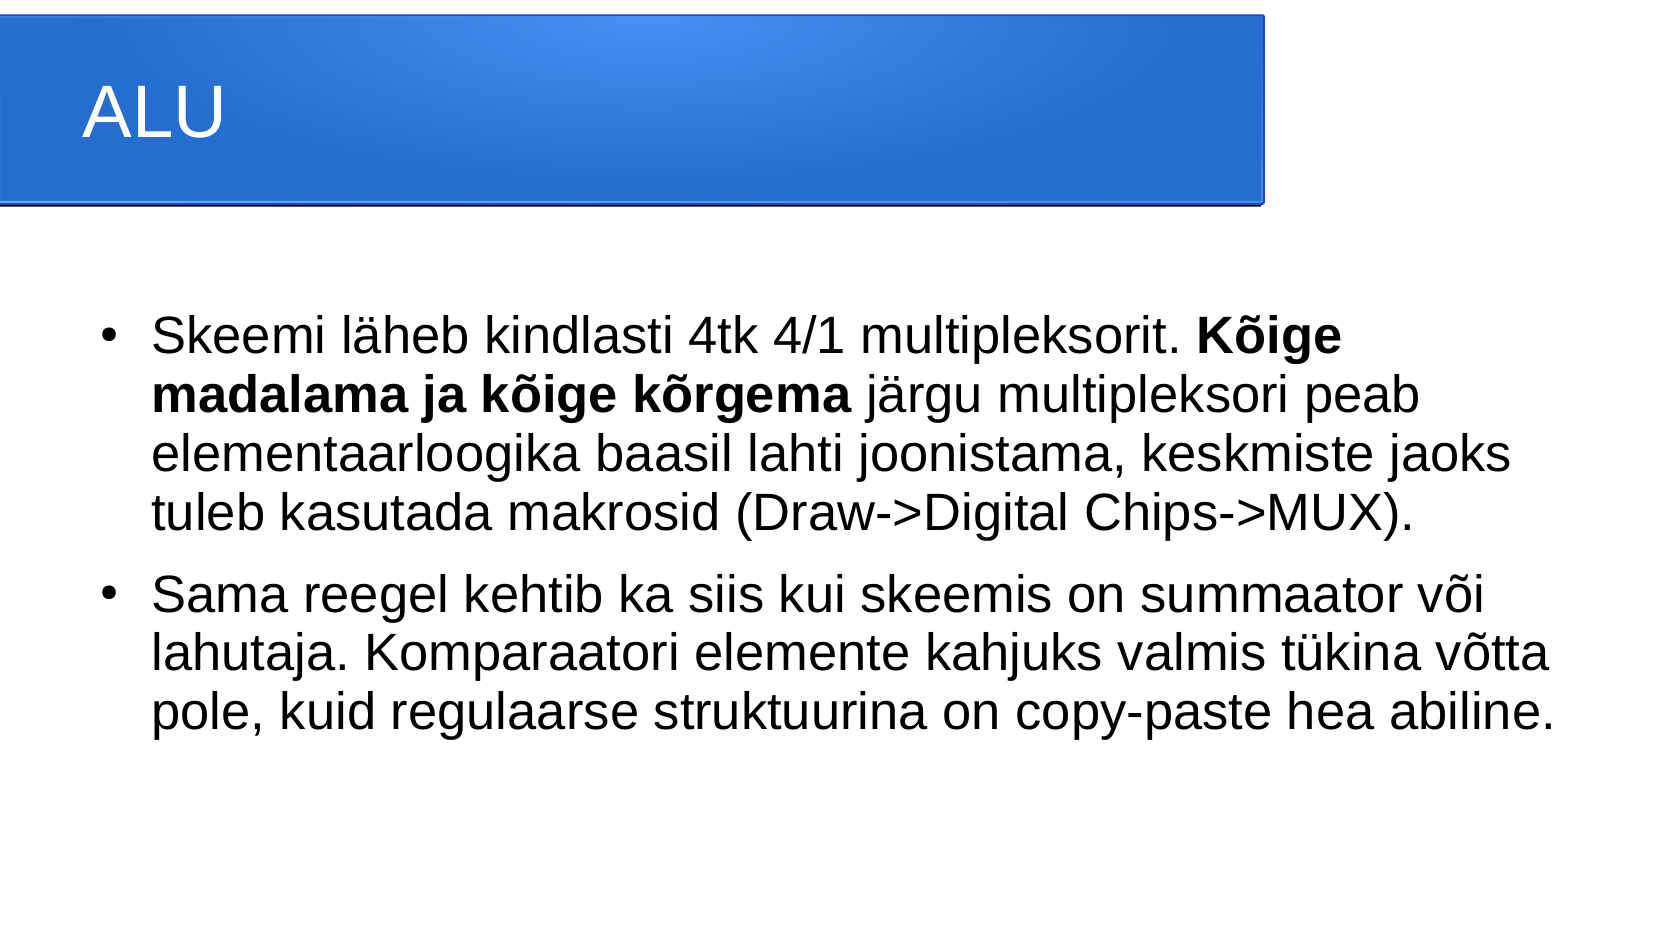

# ALU
Skeemi läheb kindlasti 4tk 4/1 multipleksorit. Kõige madalama ja kõige kõrgema järgu multipleksori peab elementaarloogika baasil lahti joonistama, keskmiste jaoks tuleb kasutada makrosid (Draw->Digital Chips->MUX).
Sama reegel kehtib ka siis kui skeemis on summaator või lahutaja. Komparaatori elemente kahjuks valmis tükina võtta pole, kuid regulaarse struktuurina on copy-paste hea abiline.